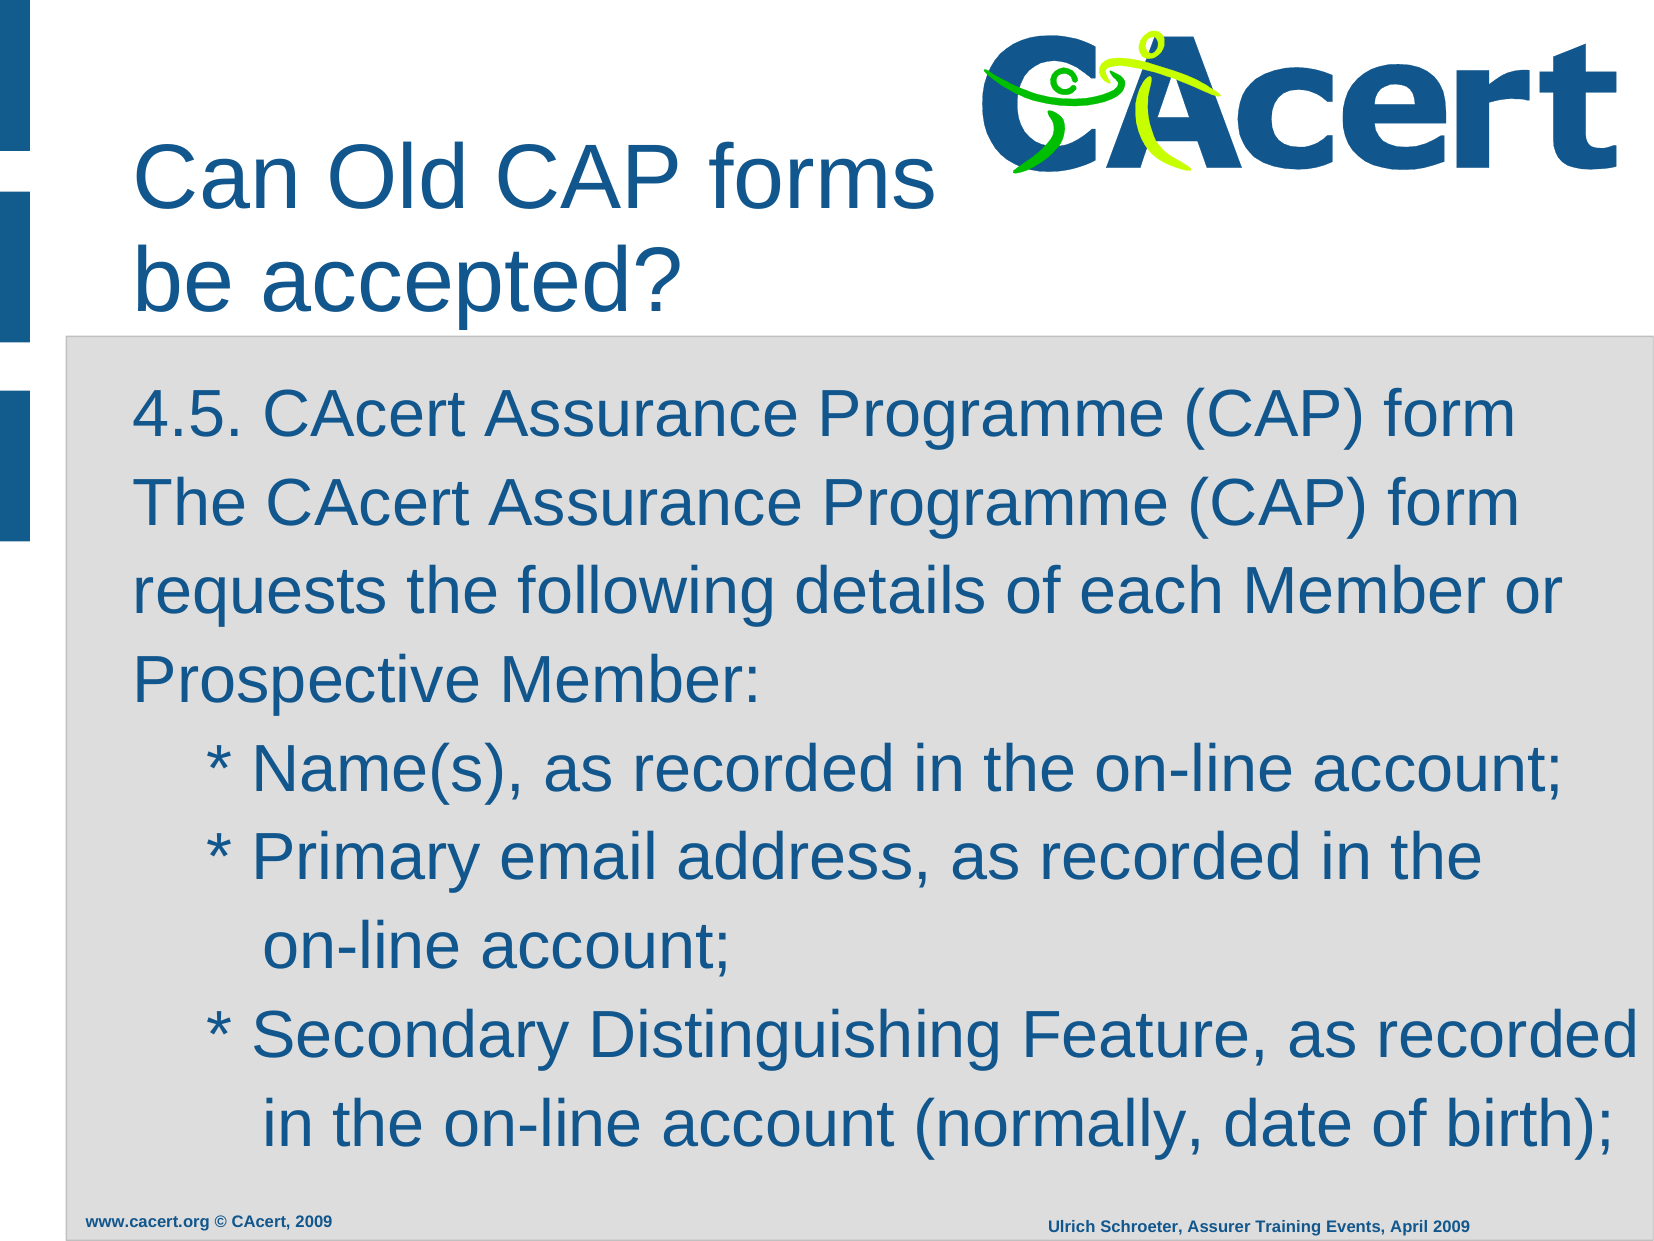

Can Old CAP forms
be accepted?
4.5. CAcert Assurance Programme (CAP) form
The CAcert Assurance Programme (CAP) form
requests the following details of each Member or
Prospective Member:
 * Name(s), as recorded in the on-line account;
 * Primary email address, as recorded in the
 on-line account;
 * Secondary Distinguishing Feature, as recorded
 in the on-line account (normally, date of birth);